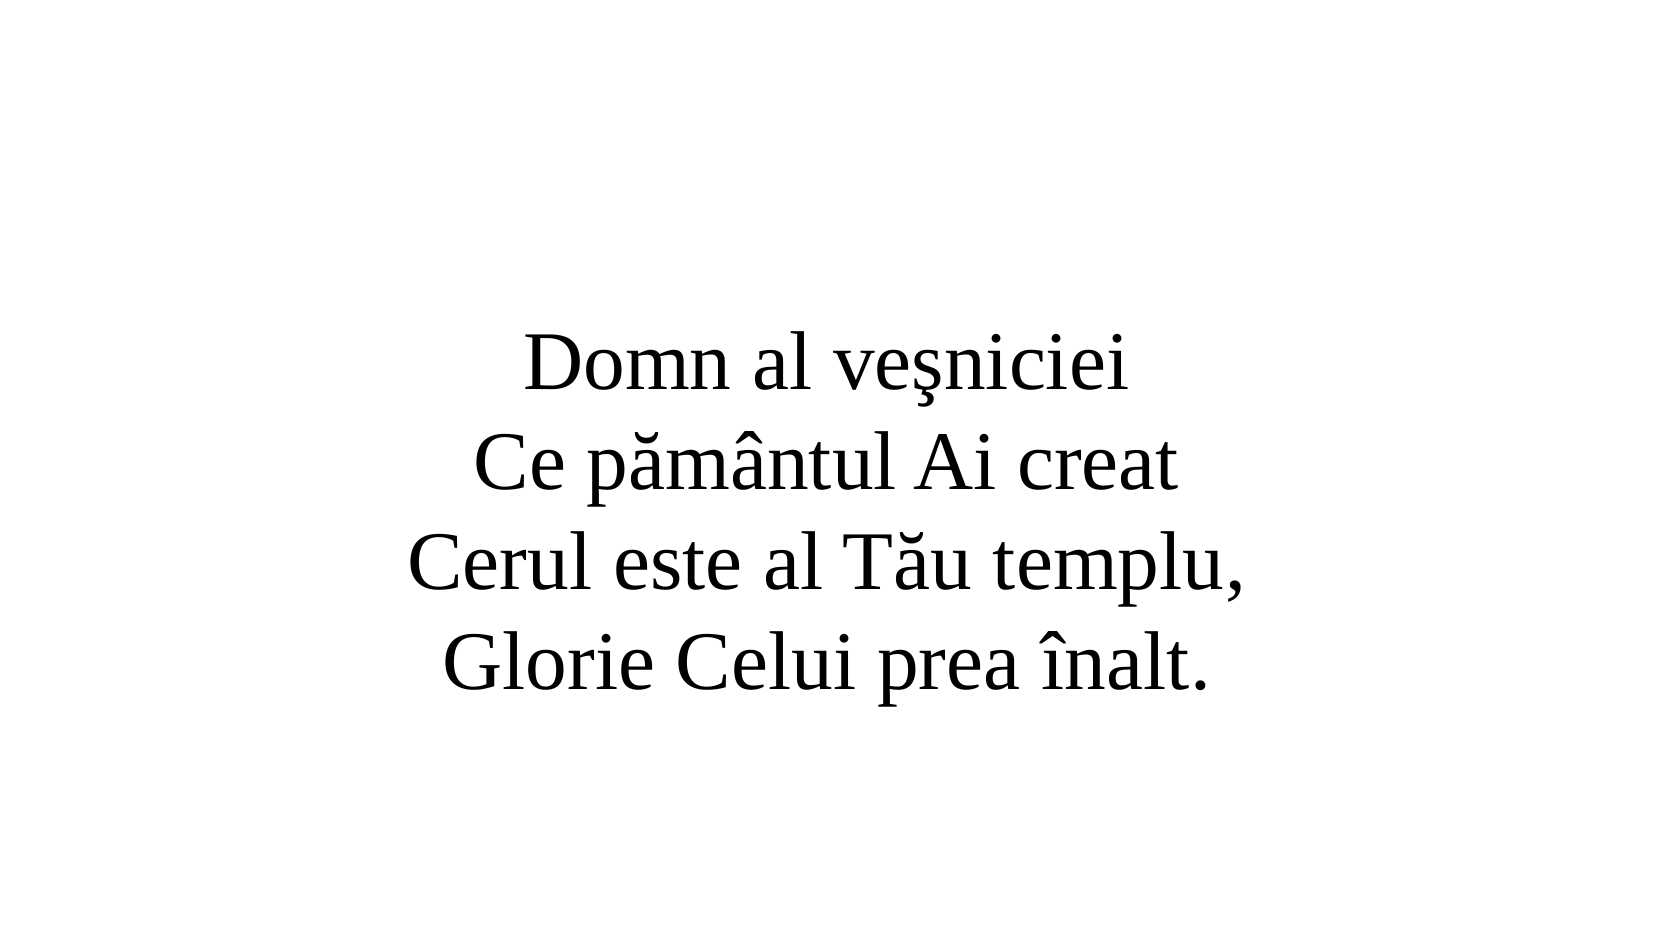

# Domn al veşniciei Ce pământul Ai creat Cerul este al Tău templu, Glorie Celui prea înalt.